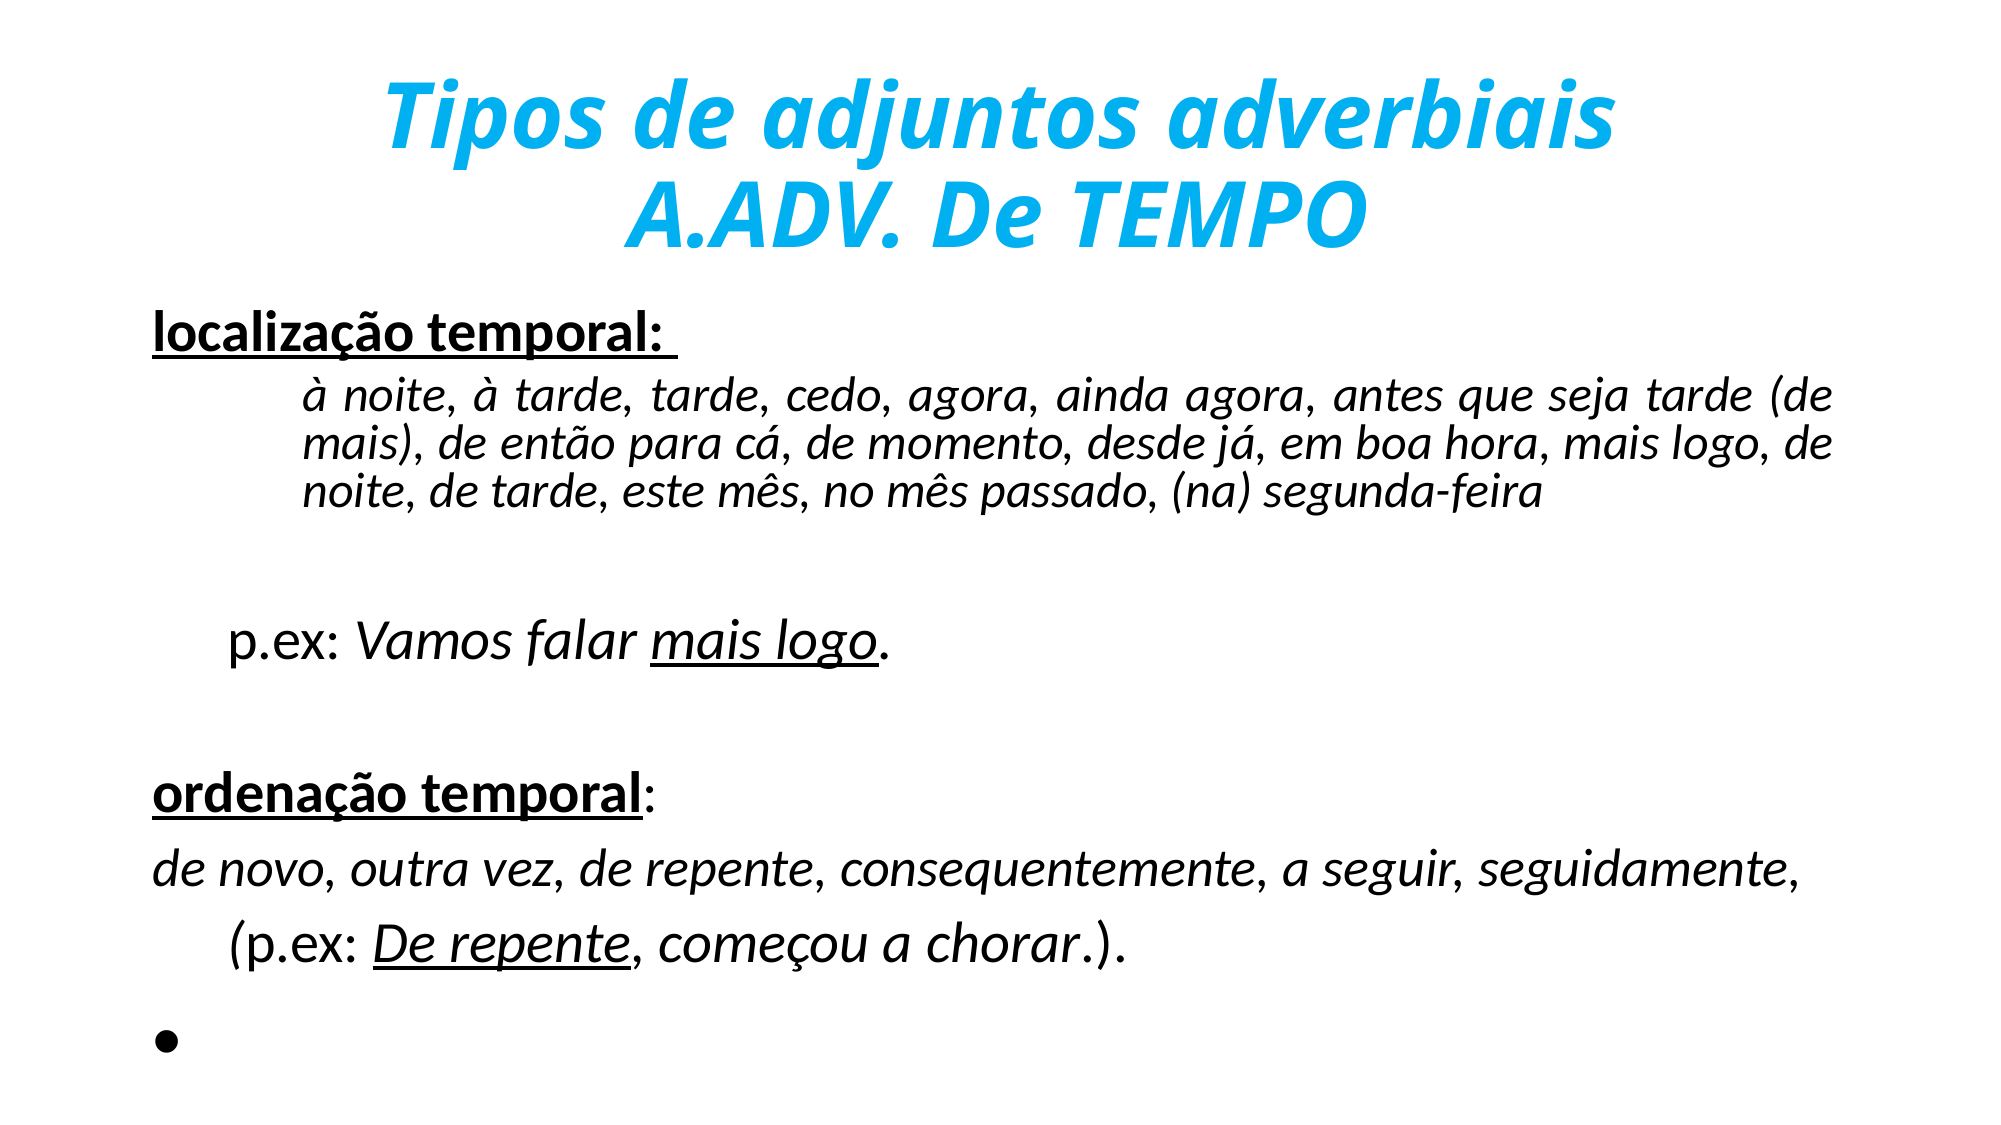

# Tipos de adjuntos adverbiais A.ADV. De TEMPO
localização temporal:
à noite, à tarde, tarde, cedo, agora, ainda agora, antes que seja tarde (de mais), de então para cá, de momento, desde já, em boa hora, mais logo, de noite, de tarde, este mês, no mês passado, (na) segunda-feira
	p.ex: Vamos falar mais logo.
ordenação temporal:
de novo, outra vez, de repente, consequentemente, a seguir, seguidamente,
	(p.ex: De repente, começou a chorar.).